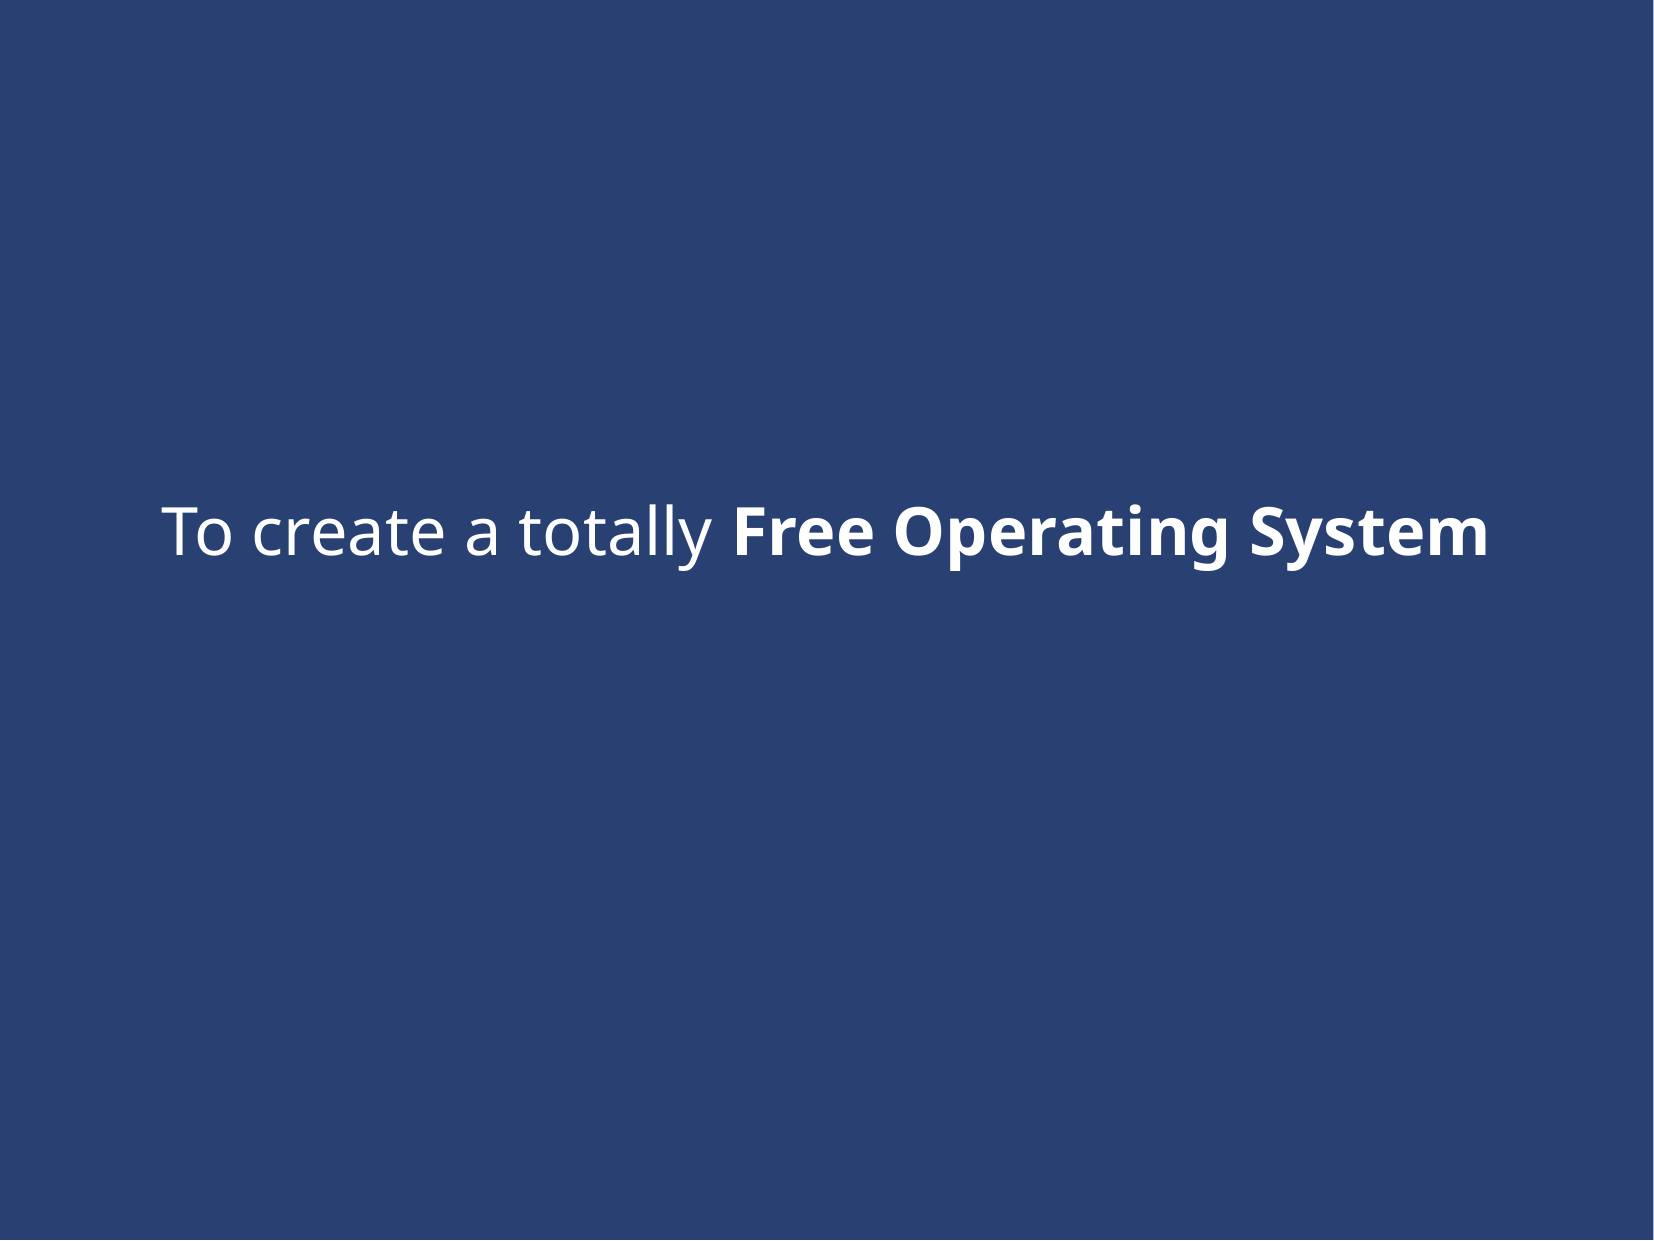

# To create a totally Free Operating System